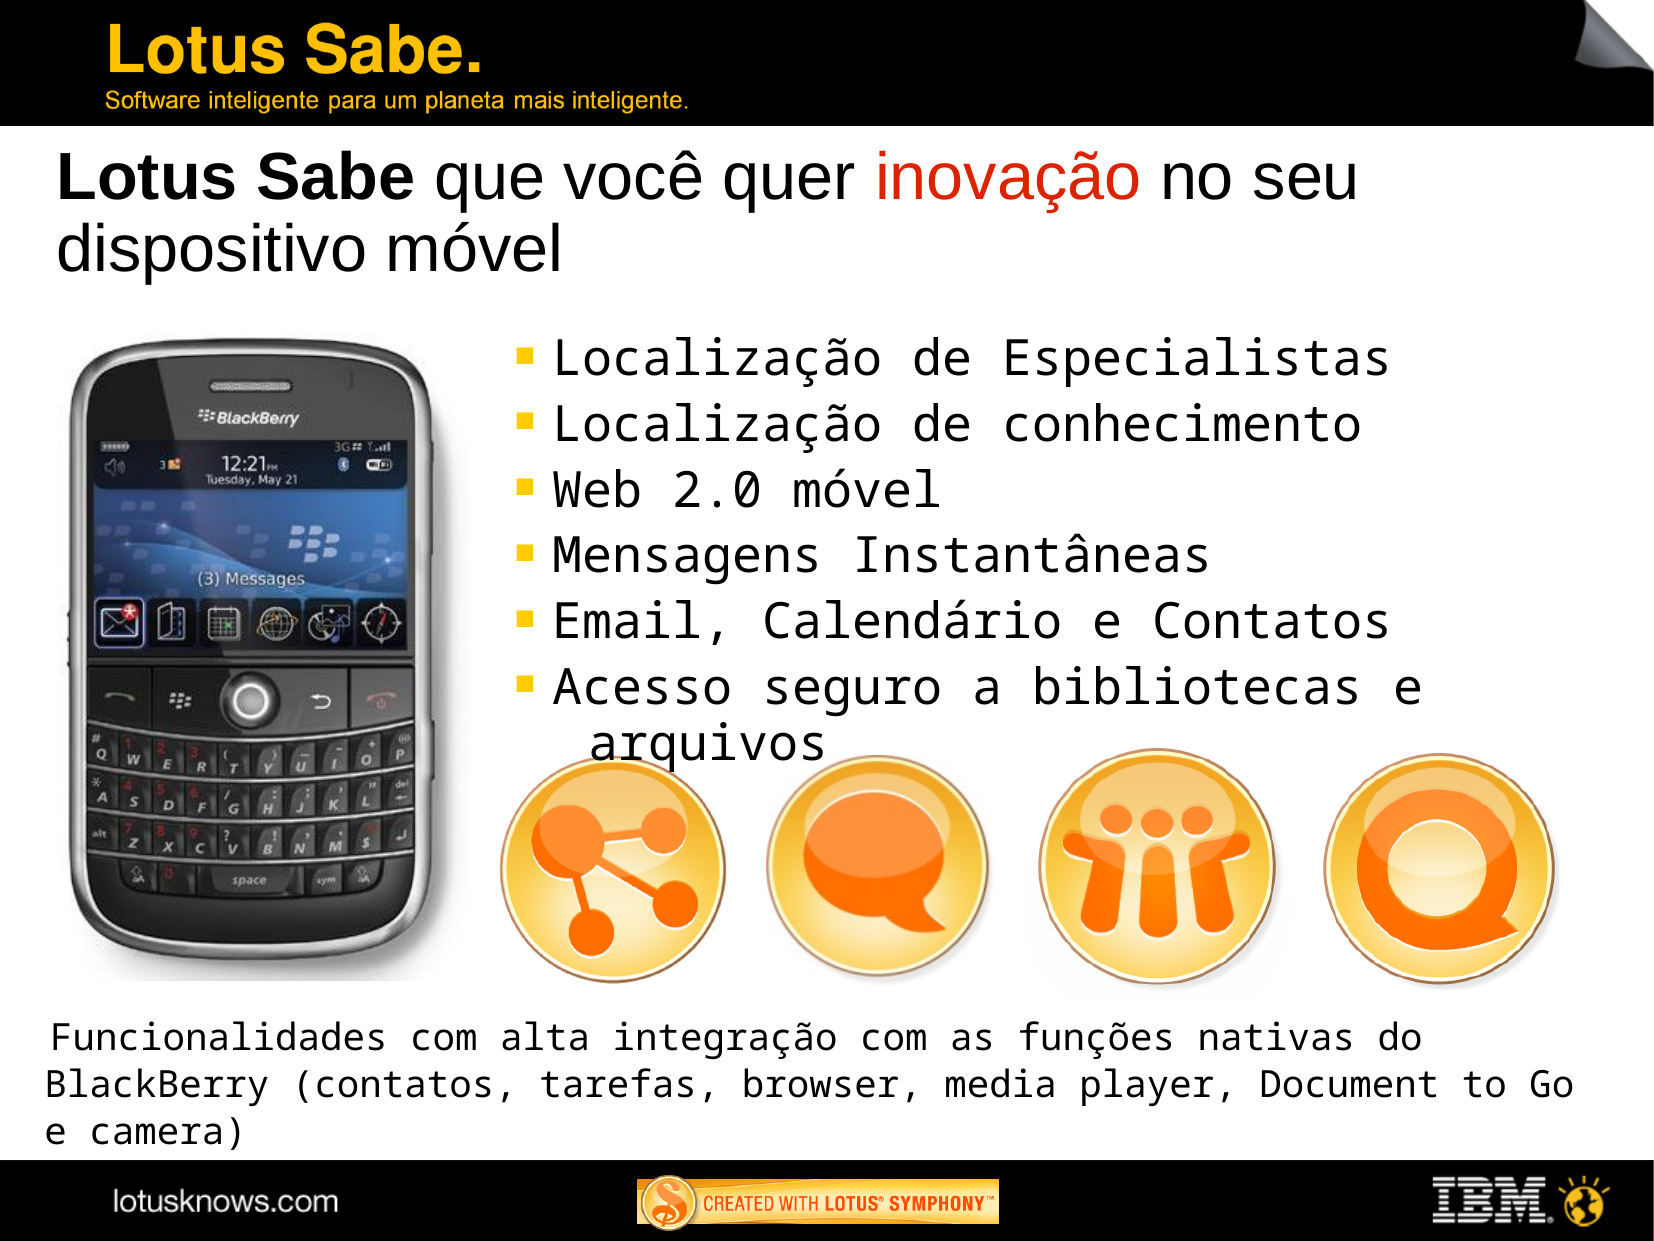

# Lotus Sabe que você quer inovação no seu dispositivo móvel
Localização de Especialistas
Localização de conhecimento
Web 2.0 móvel
Mensagens Instantâneas
Email, Calendário e Contatos
Acesso seguro a bibliotecas e arquivos
Funcionalidades com alta integração com as funções nativas do BlackBerry (contatos, tarefas, browser, media player, Document to Go e camera)